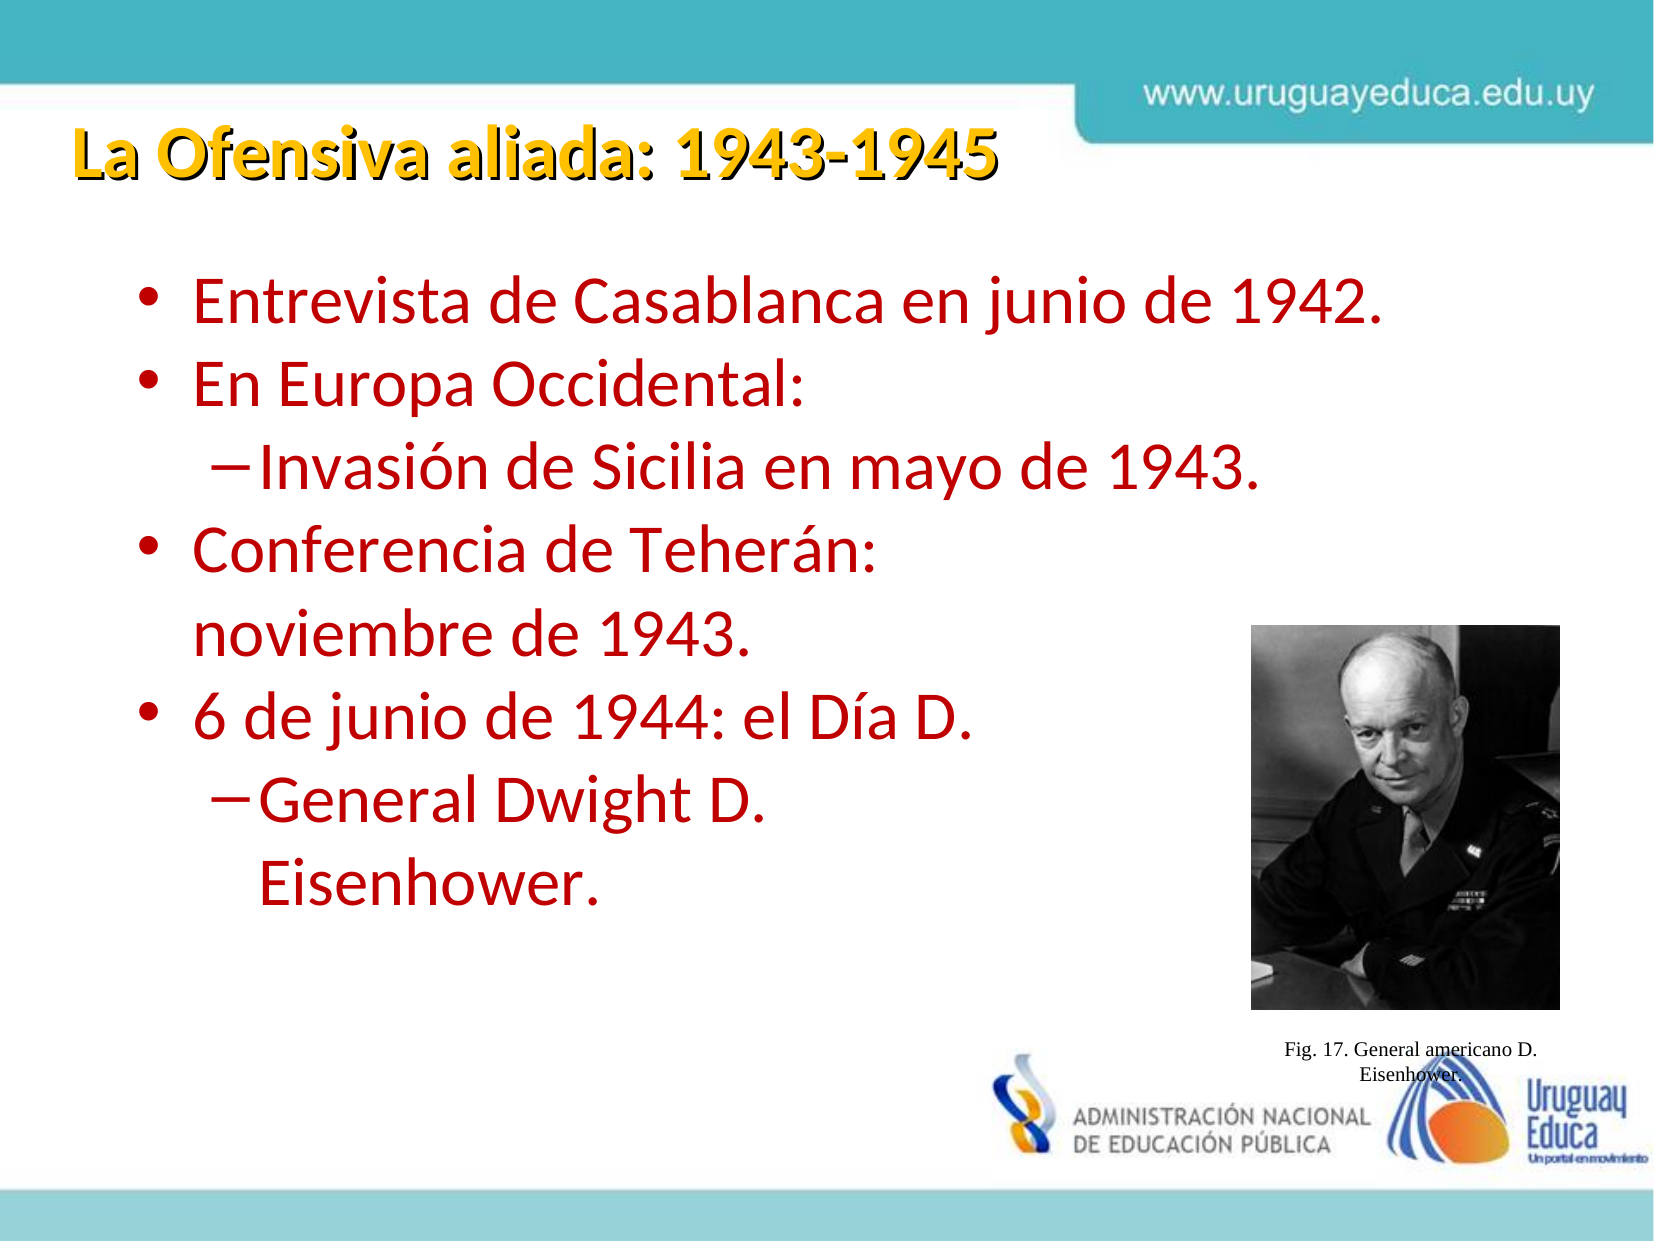

# La Ofensiva aliada: 1943-1945
Entrevista de Casablanca en junio de 1942.
En Europa Occidental:
Invasión de Sicilia en mayo de 1943.
Conferencia de Teherán:
noviembre de 1943.
6 de junio de 1944: el Día D.
General Dwight D.
Eisenhower.
Fig. 17. General americano D. Eisenhower.